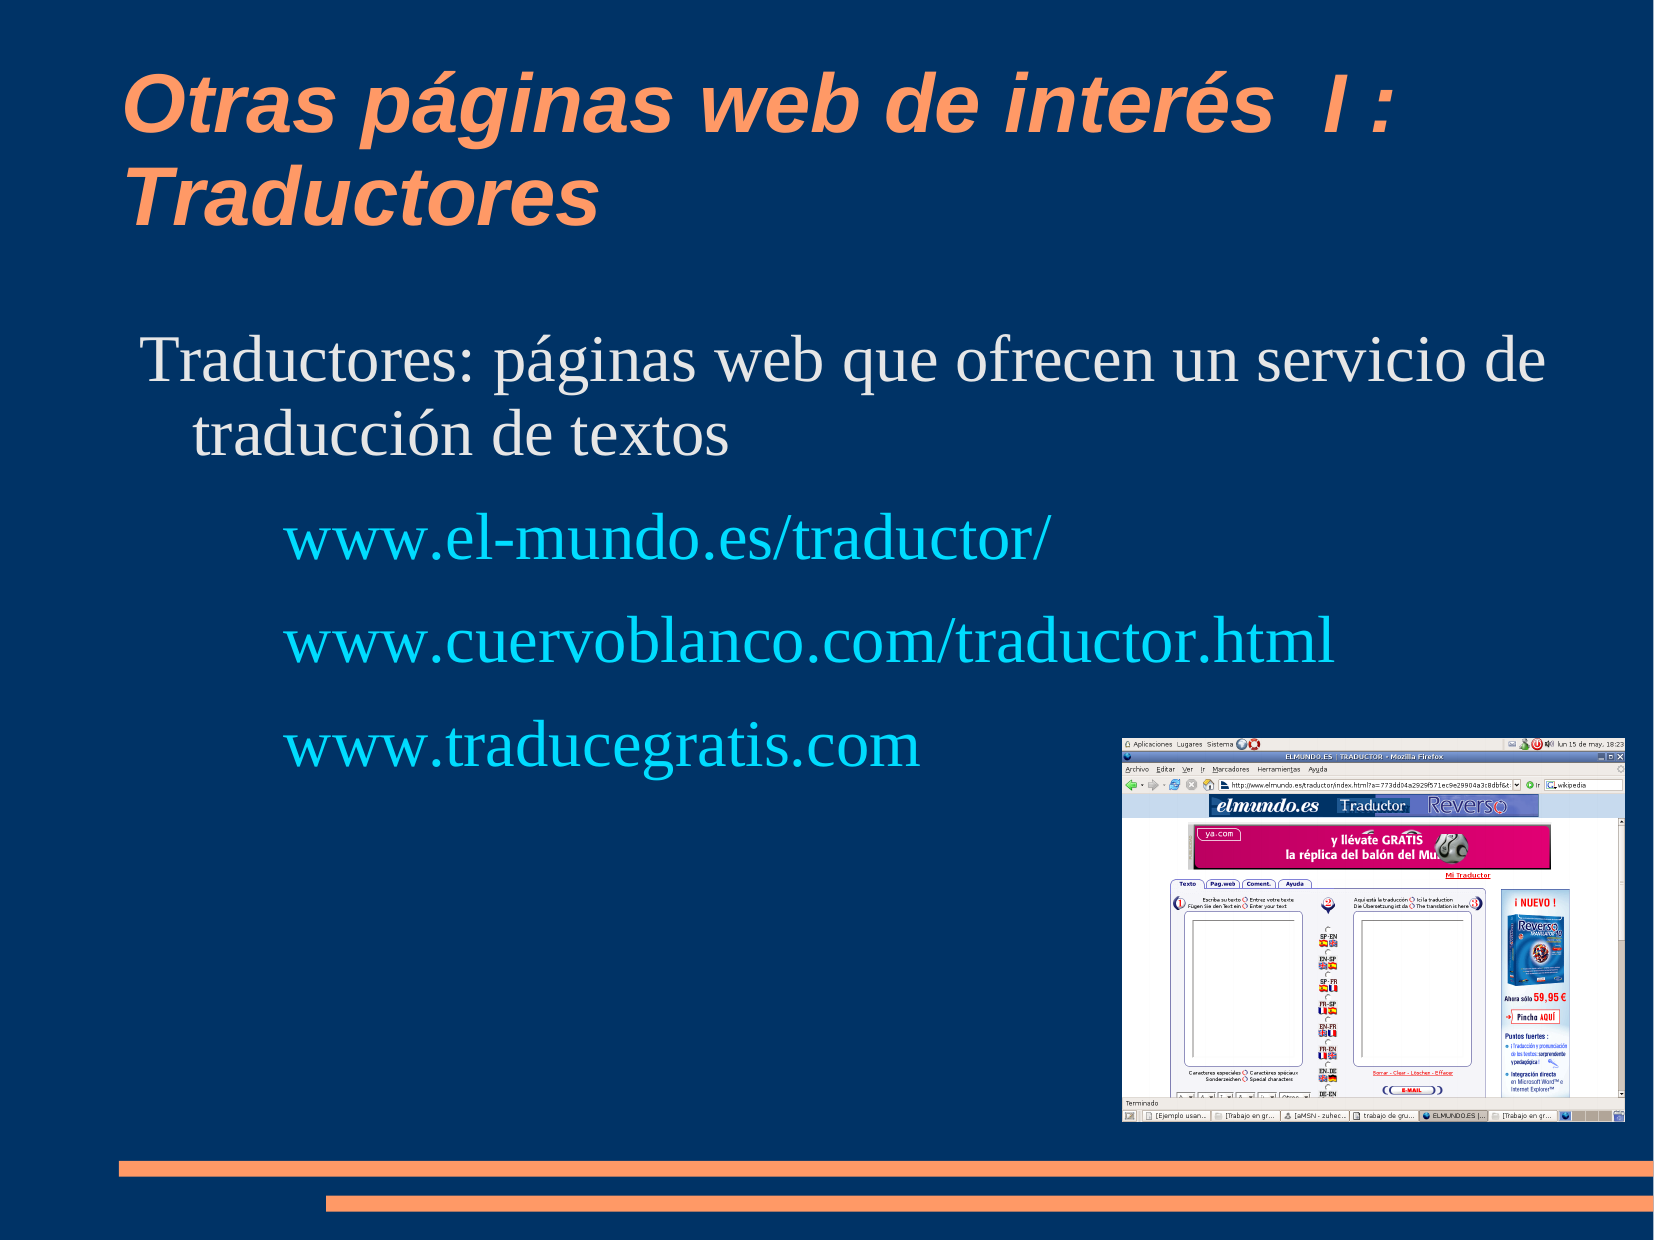

# Otras páginas web de interés I : Traductores
Traductores: páginas web que ofrecen un servicio de traducción de textos
www.el-mundo.es/traductor/
www.cuervoblanco.com/traductor.html
www.traducegratis.com